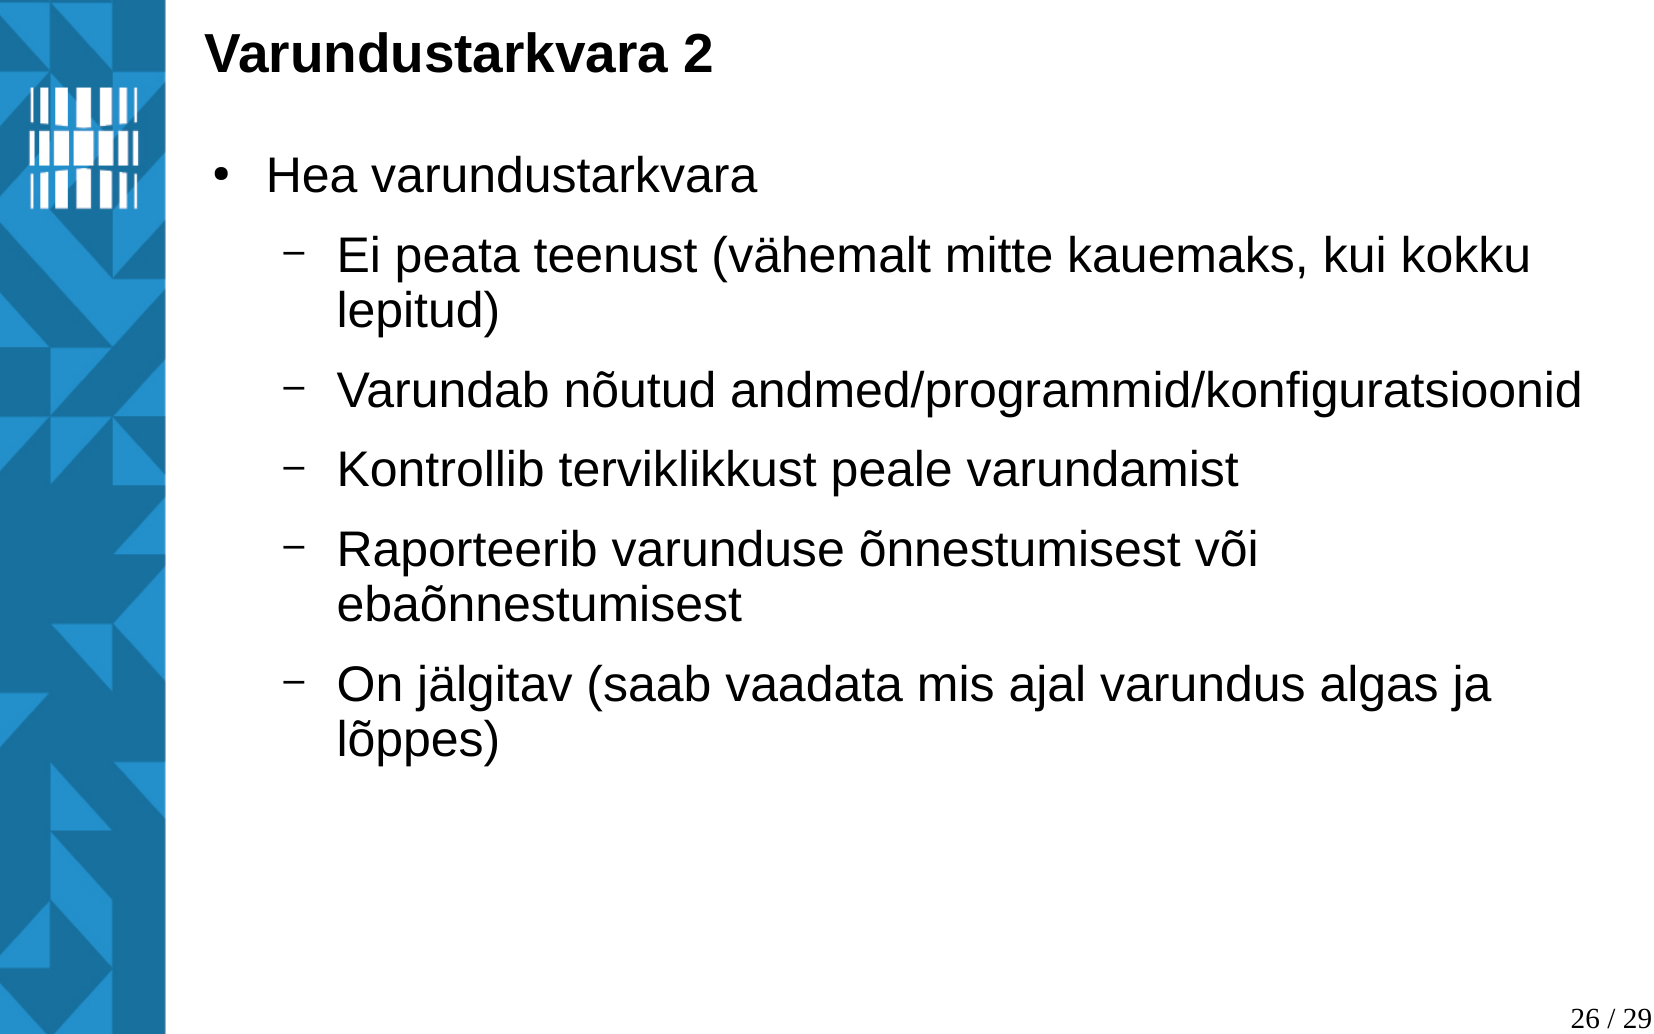

# Varundustarkvara 2
Hea varundustarkvara
Ei peata teenust (vähemalt mitte kauemaks, kui kokku lepitud)
Varundab nõutud andmed/programmid/konfiguratsioonid
Kontrollib terviklikkust peale varundamist
Raporteerib varunduse õnnestumisest või ebaõnnestumisest
On jälgitav (saab vaadata mis ajal varundus algas ja lõppes)
26